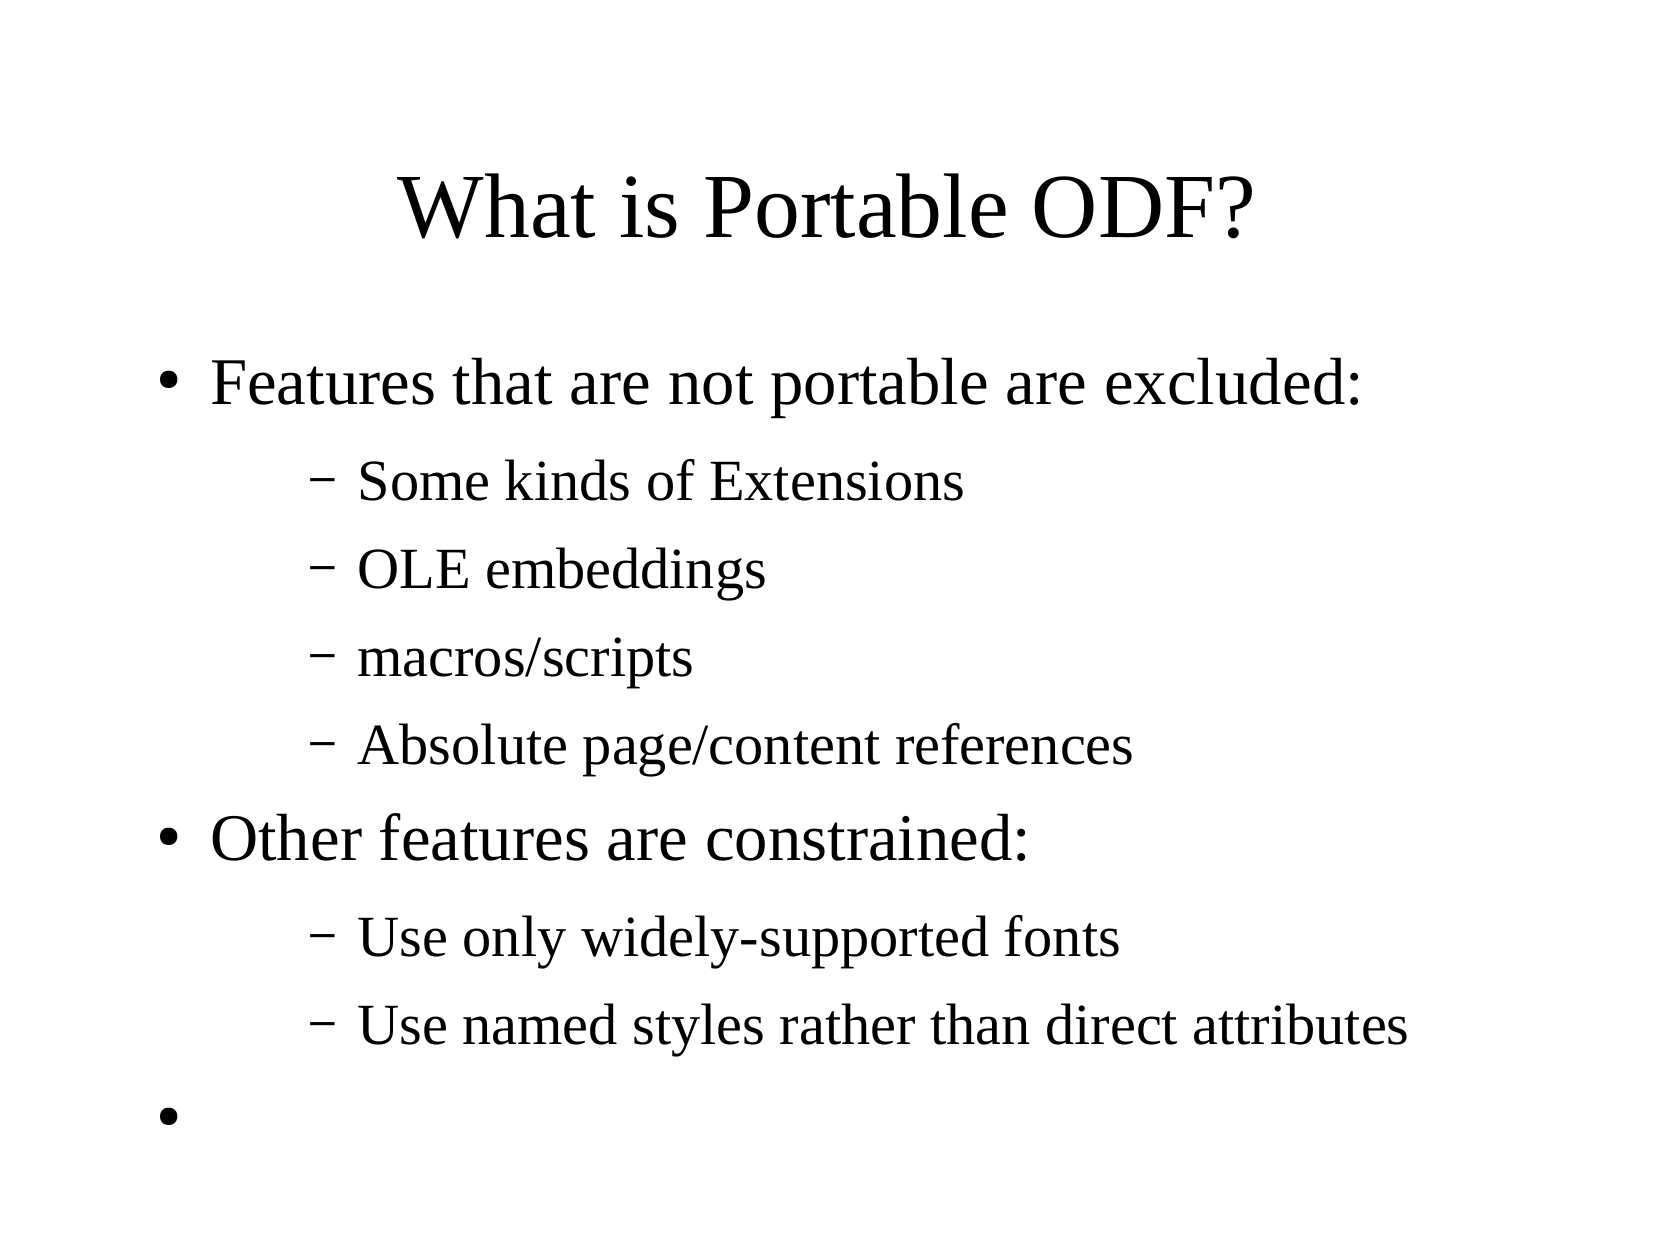

# What is Portable ODF?
Features that are not portable are excluded:
Some kinds of Extensions
OLE embeddings
macros/scripts
Absolute page/content references
Other features are constrained:
Use only widely-supported fonts
Use named styles rather than direct attributes